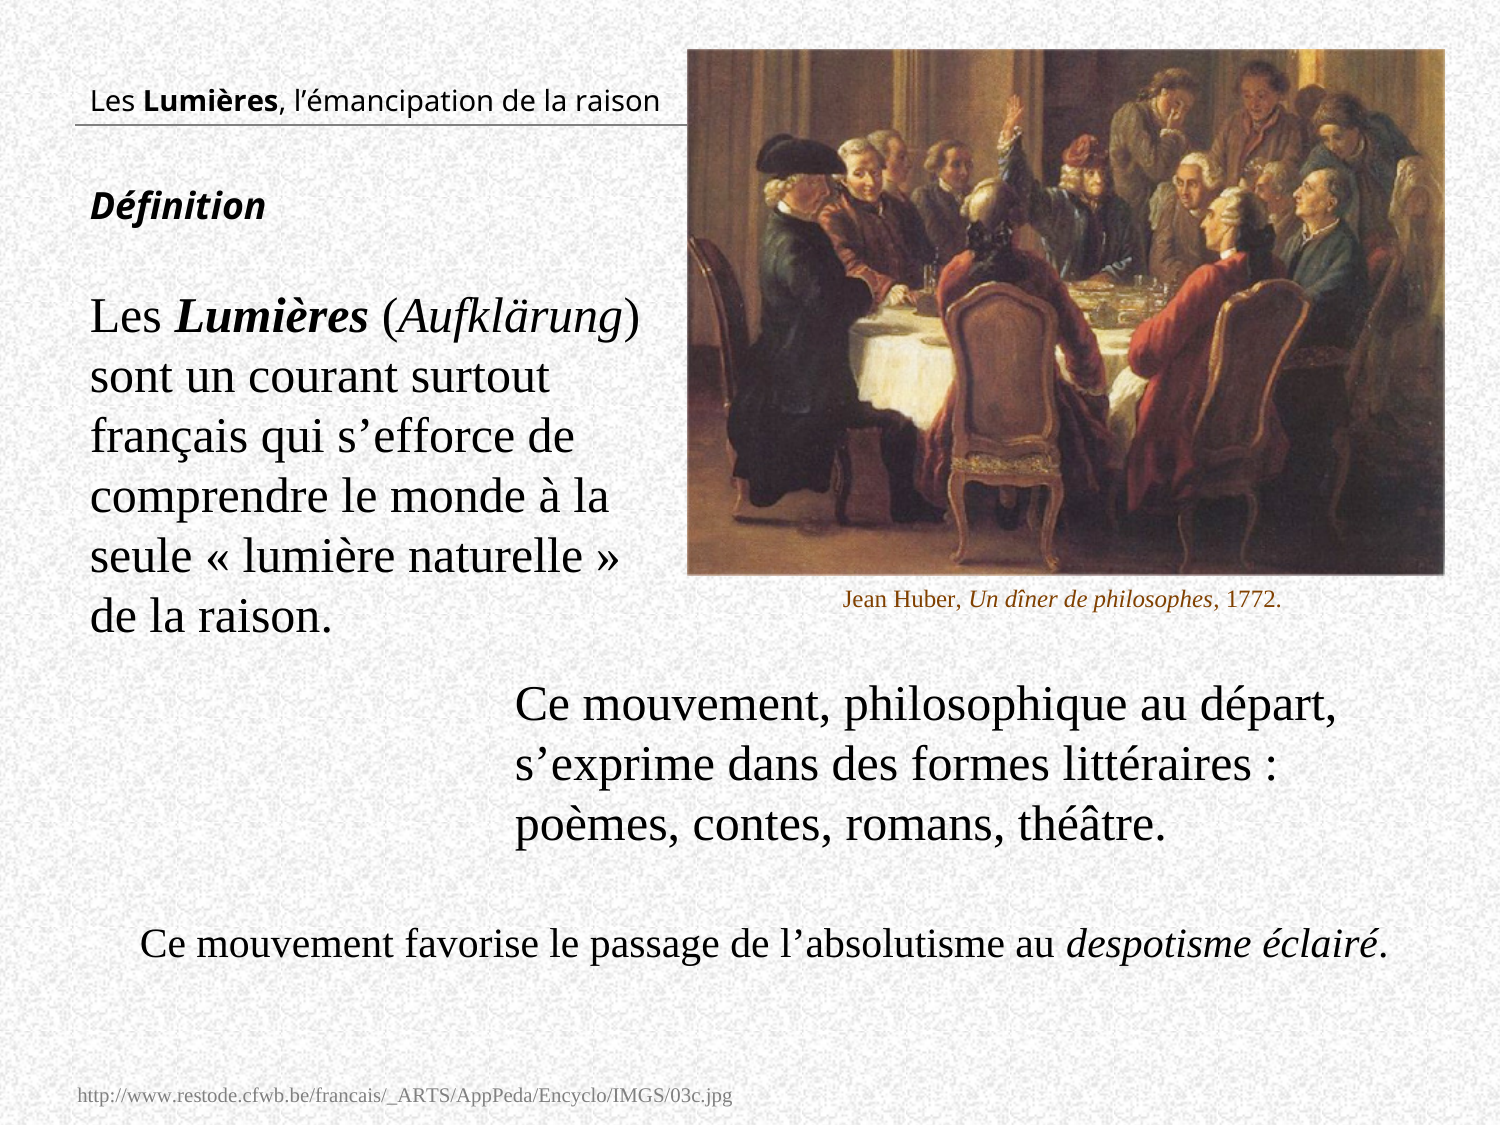

Les Lumières, l’émancipation de la raison
Définition
Les Lumières (Aufklärung) sont un courant surtout français qui s’efforce de comprendre le monde à la seule « lumière naturelle » de la raison.
Jean Huber, Un dîner de philosophes, 1772.
Ce mouvement, philosophique au départ, s’exprime dans des formes littéraires : poèmes, contes, romans, théâtre.
 Ce mouvement favorise le passage de l’absolutisme au despotisme éclairé.
http://www.restode.cfwb.be/francais/_ARTS/AppPeda/Encyclo/IMGS/03c.jpg